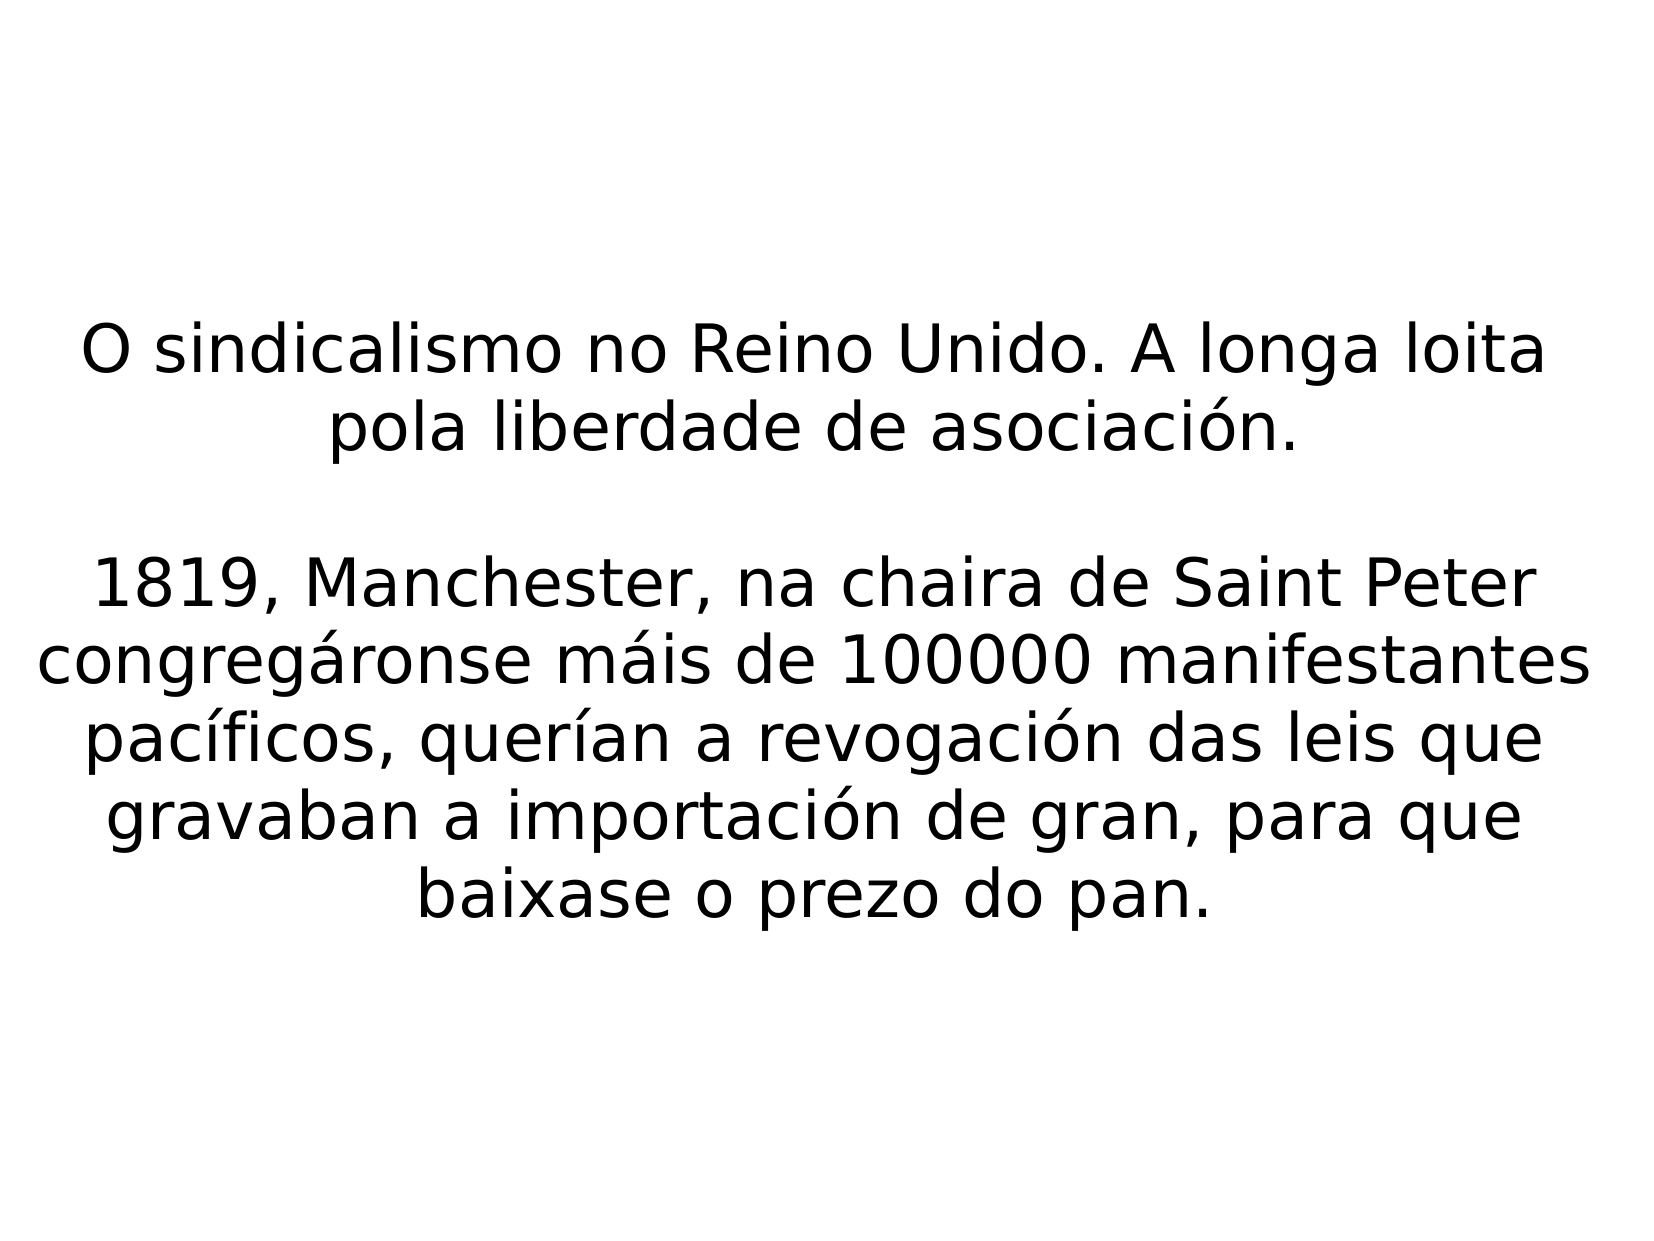

# O sindicalismo no Reino Unido. A longa loita pola liberdade de asociación.
1819, Manchester, na chaira de Saint Peter congregáronse máis de 100000 manifestantes pacíficos, querían a revogación das leis que gravaban a importación de gran, para que baixase o prezo do pan.